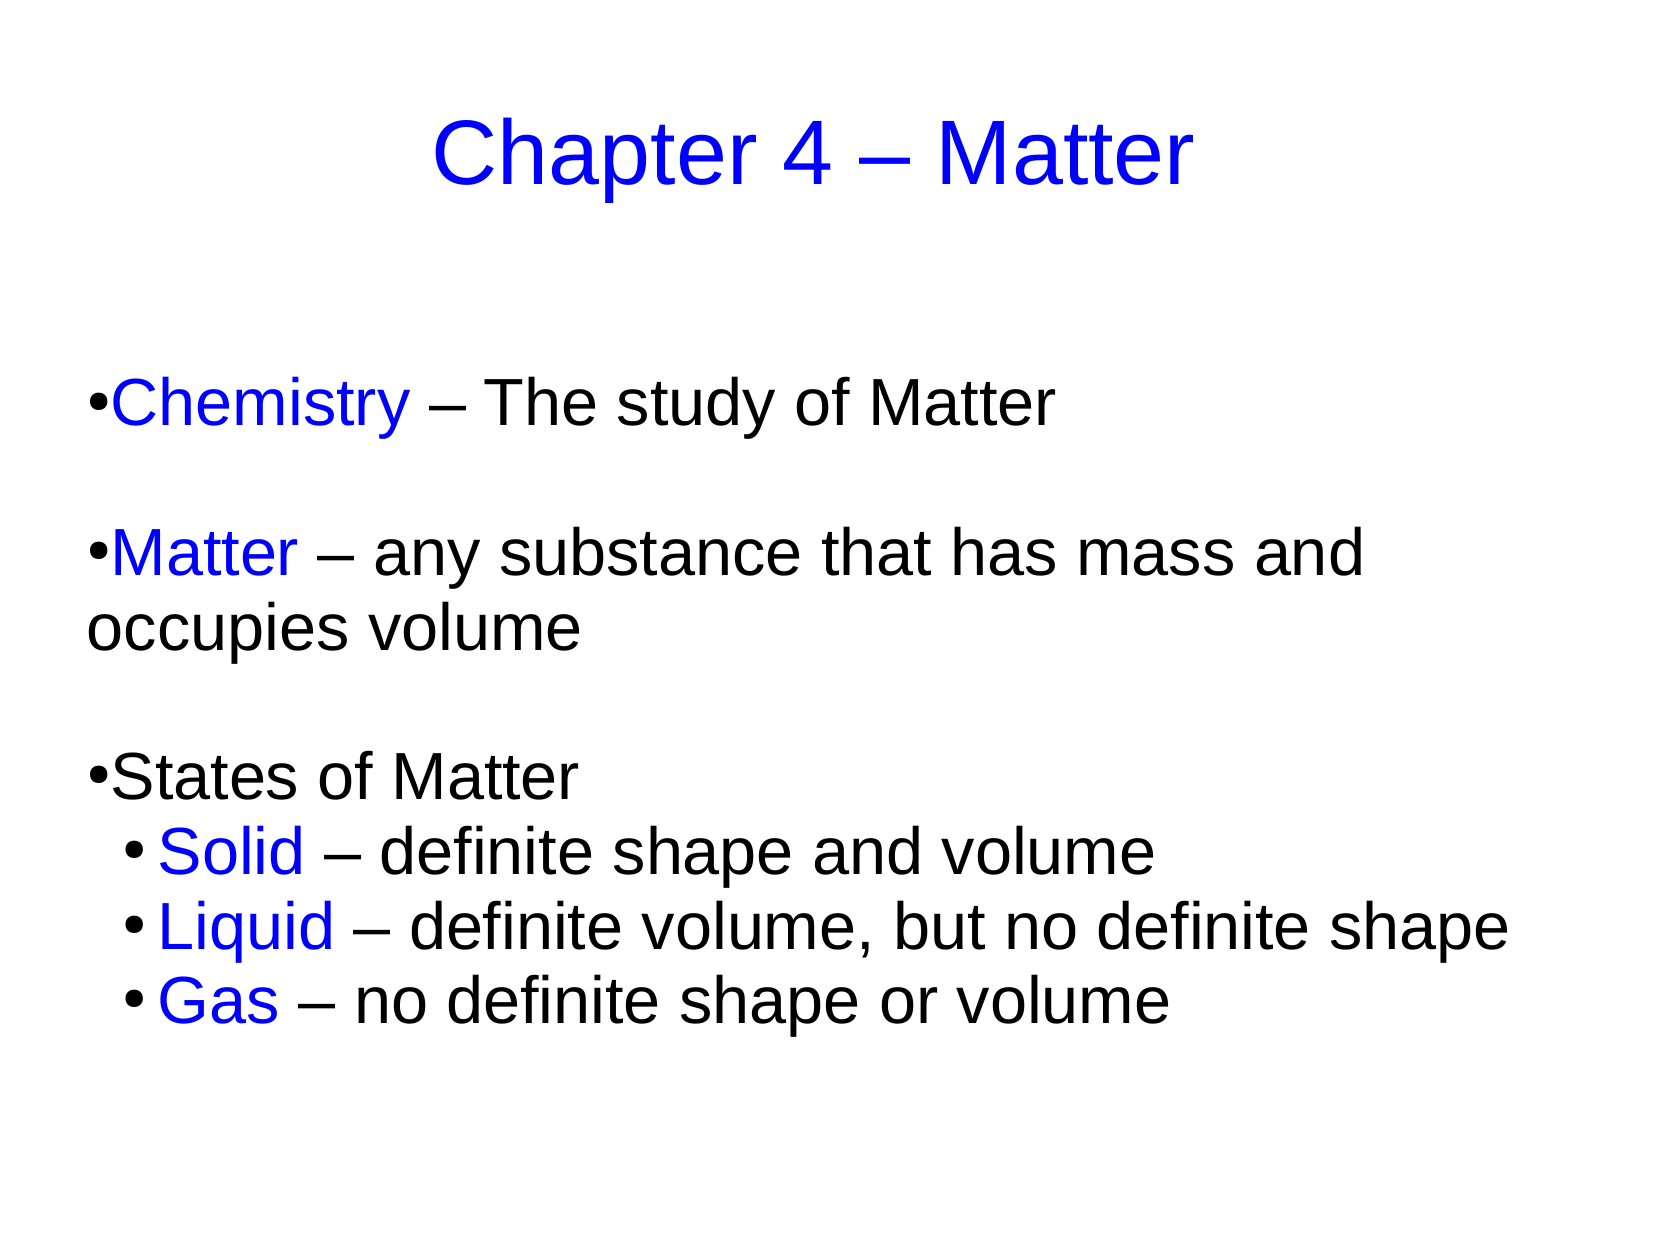

# Chapter 4 – Matter
Chemistry – The study of Matter
Matter – any substance that has mass and occupies volume
States of Matter
Solid – definite shape and volume
Liquid – definite volume, but no definite shape
Gas – no definite shape or volume